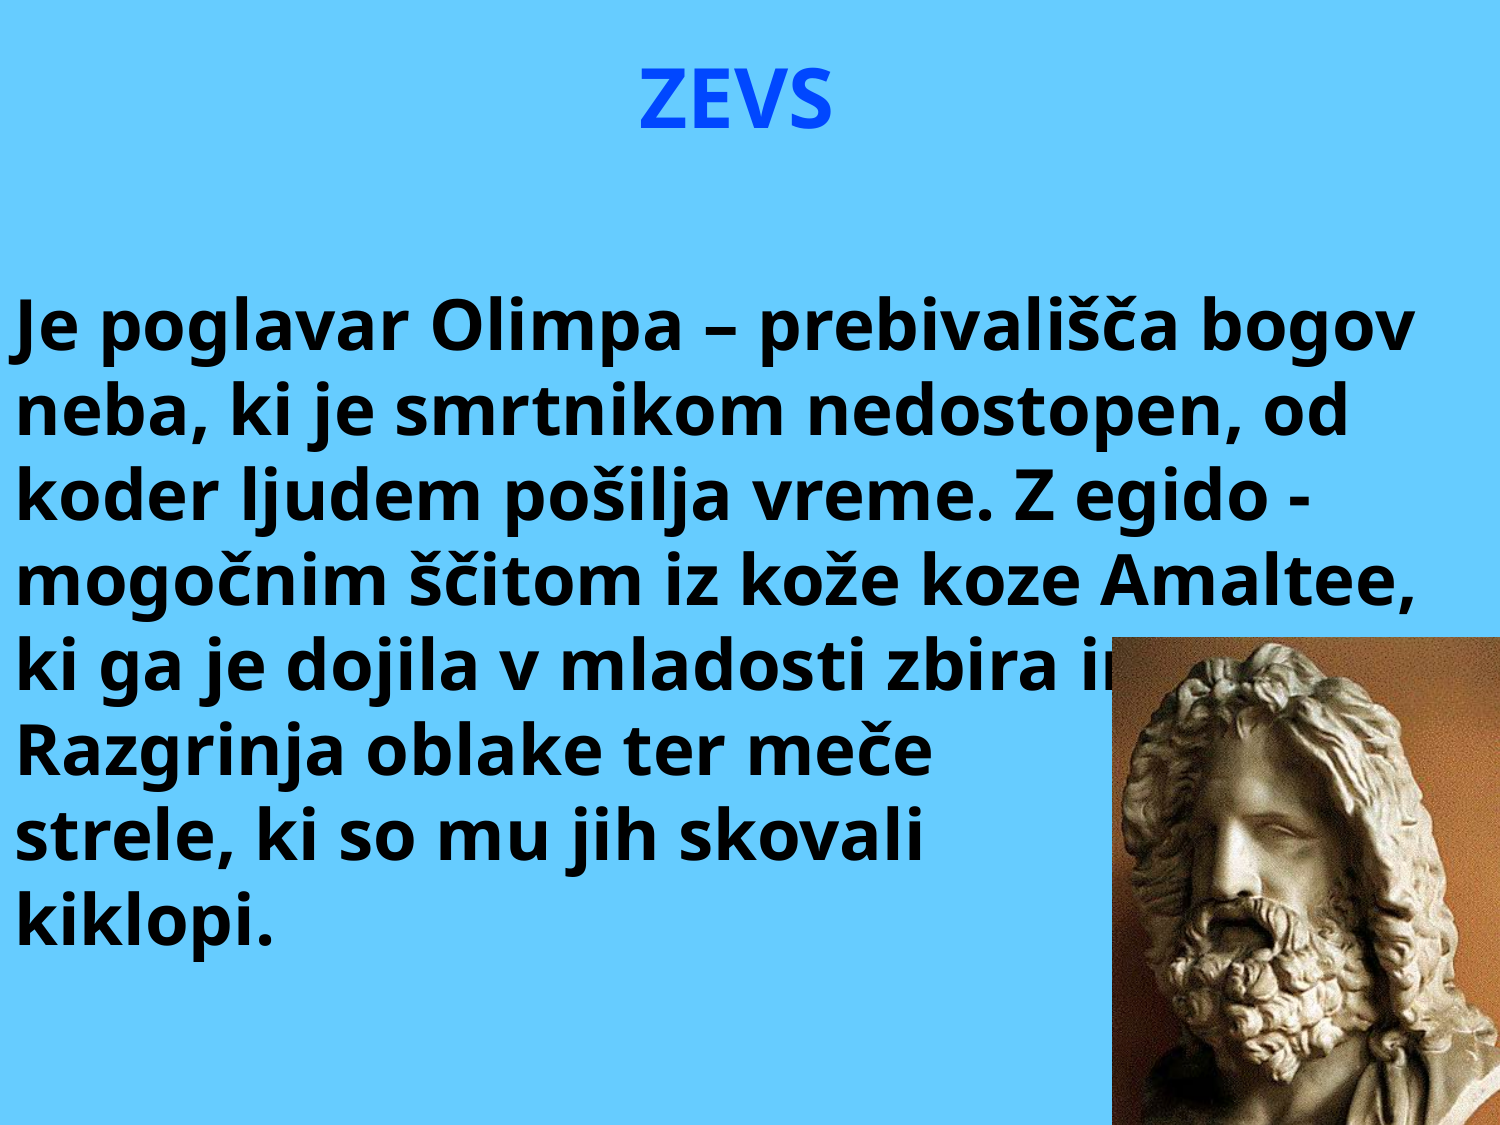

ZEVS
Je poglavar Olimpa – prebivališča bogov neba, ki je smrtnikom nedostopen, od koder ljudem pošilja vreme. Z egido - mogočnim ščitom iz kože koze Amaltee, ki ga je dojila v mladosti zbira in
Razgrinja oblake ter meče
strele, ki so mu jih skovali
kiklopi.